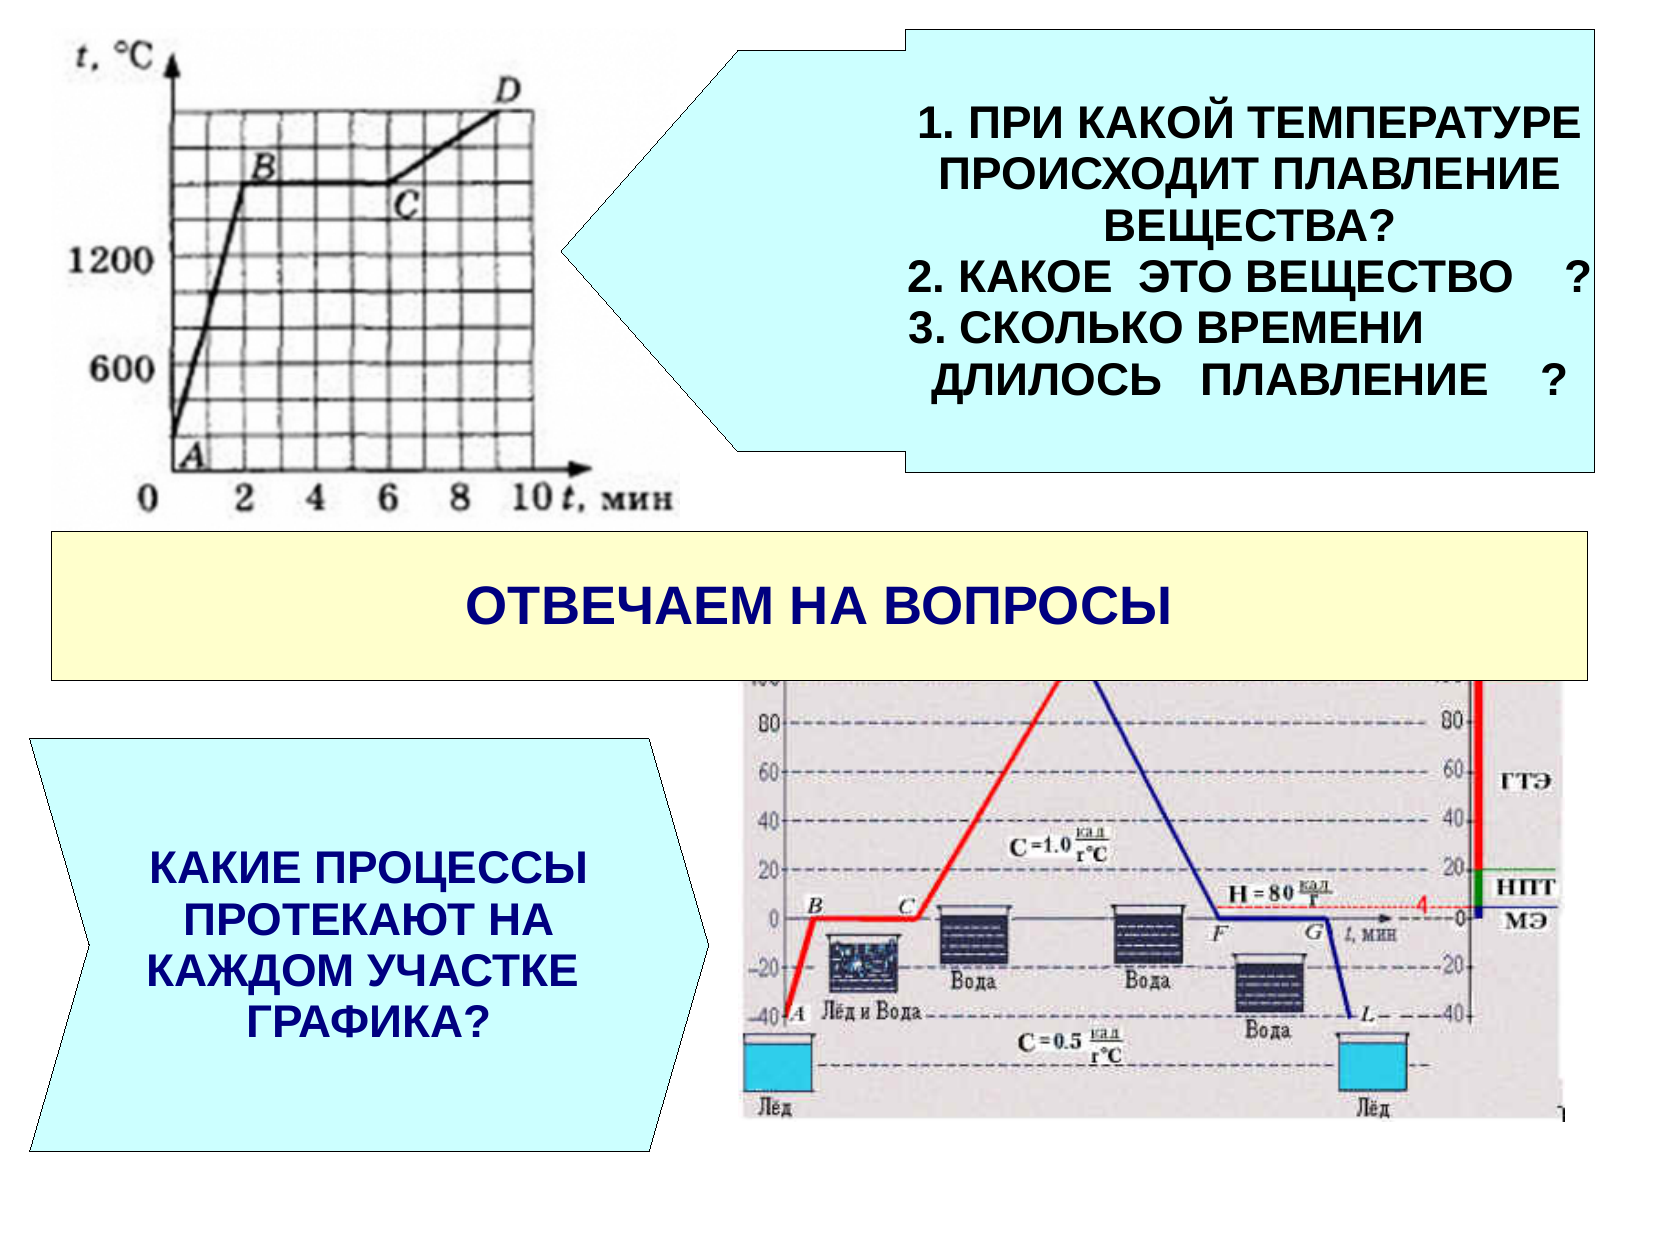

1. ПРИ КАКОЙ ТЕМПЕРАТУРЕ
ПРОИСХОДИТ ПЛАВЛЕНИЕ
ВЕЩЕСТВА?
2. КАКОЕ ЭТО ВЕЩЕСТВО ?
3. СКОЛЬКО ВРЕМЕНИ
ДЛИЛОСЬ ПЛАВЛЕНИЕ ?
ОТВЕЧАЕМ НА ВОПРОСЫ
КАКИЕ ПРОЦЕССЫ
ПРОТЕКАЮТ НА
КАЖДОМ УЧАСТКЕ
ГРАФИКА?